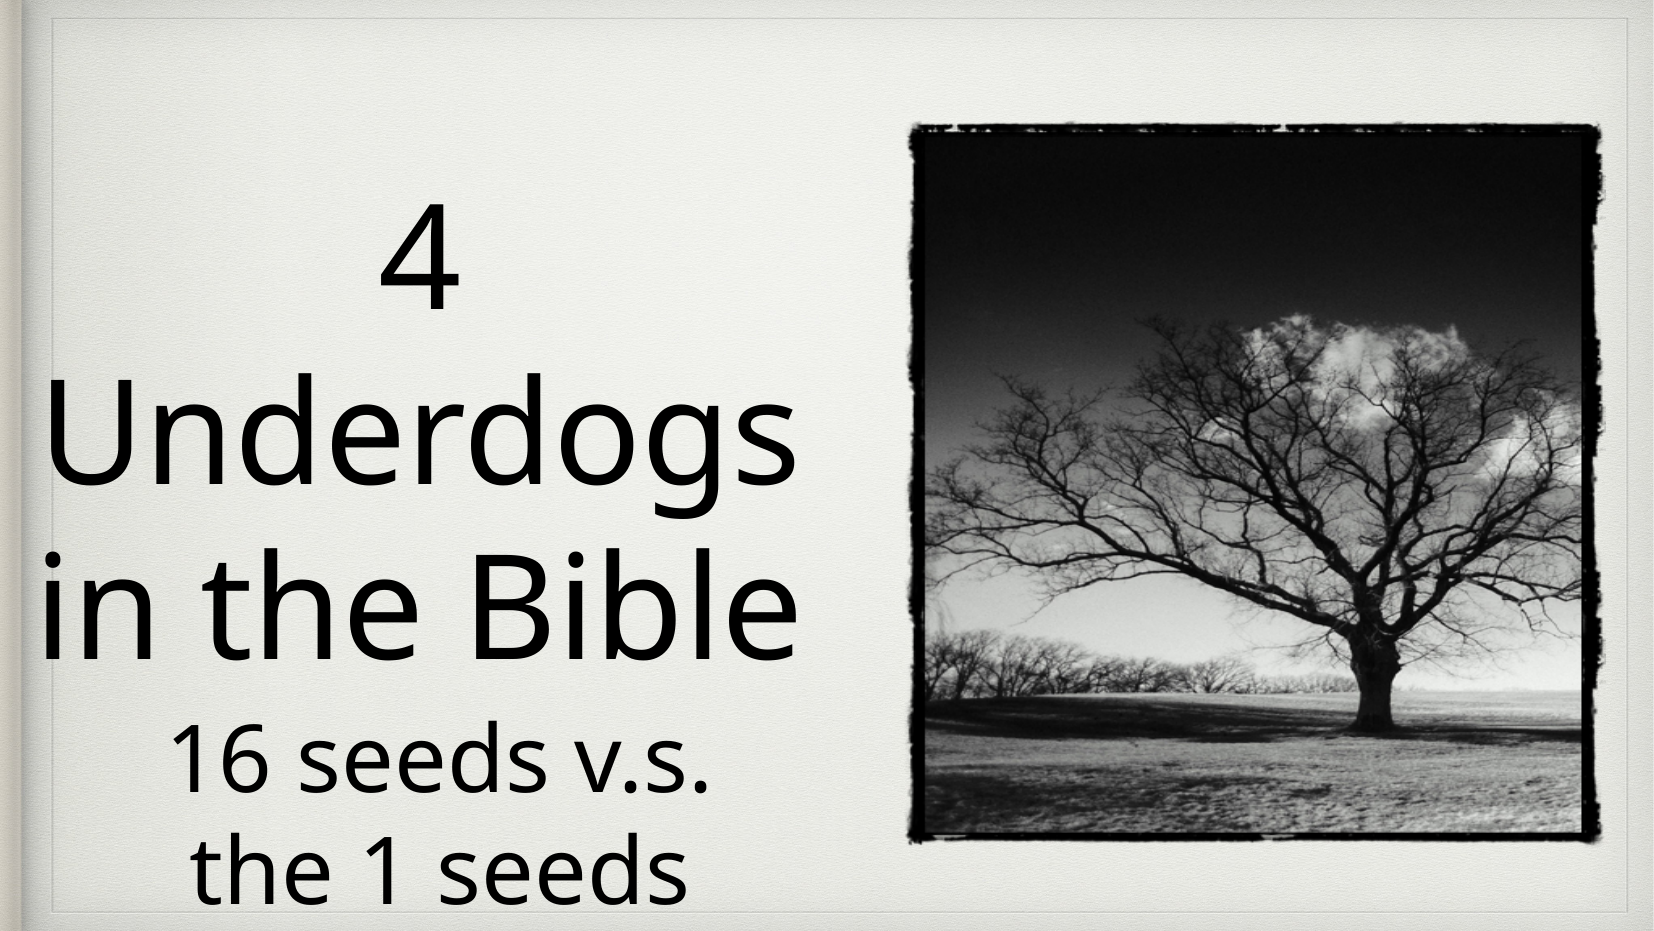

# 4 Underdogs in the Bible
16 seeds v.s. the 1 seeds